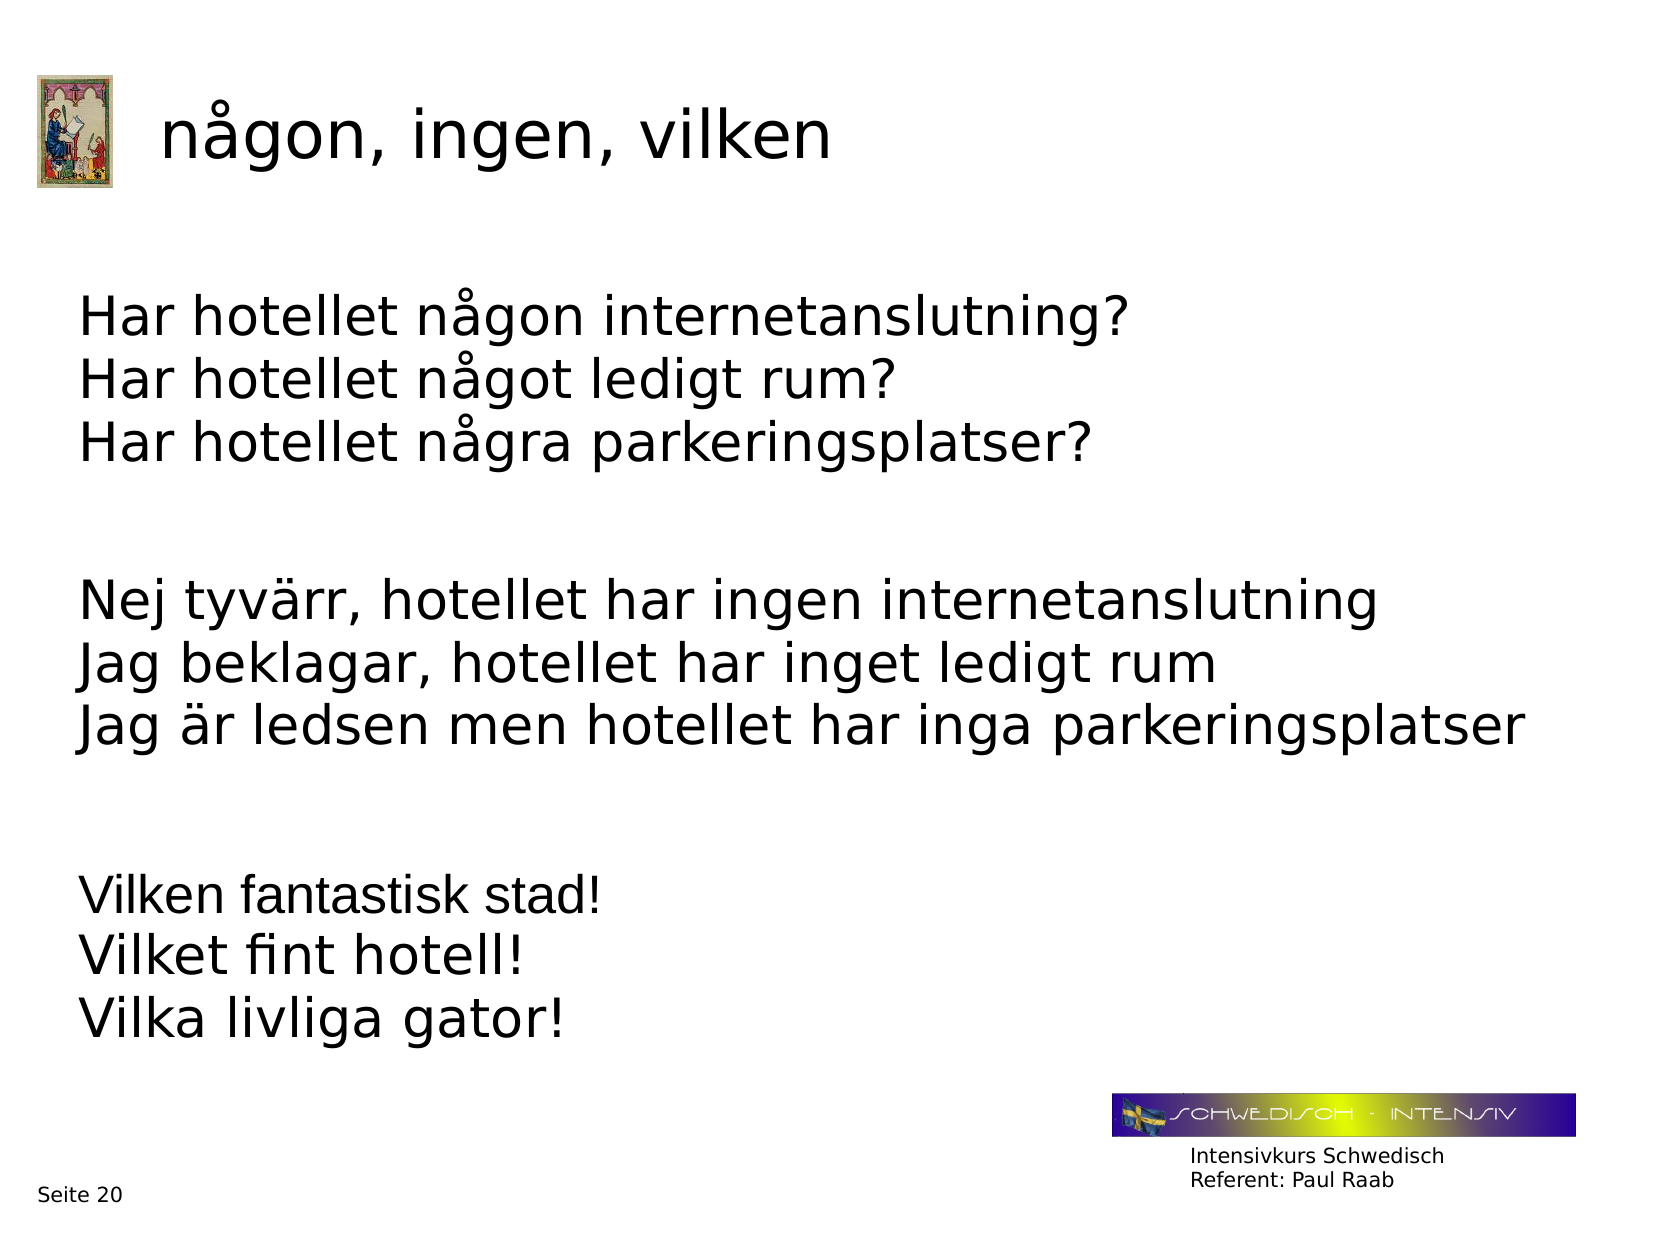

någon, ingen, vilken
Har hotellet någon internetanslutning?
Har hotellet något ledigt rum?
Har hotellet några parkeringsplatser?
Nej tyvärr, hotellet har ingen internetanslutning
Jag beklagar, hotellet har inget ledigt rum
Jag är ledsen men hotellet har inga parkeringsplatser
Vilken fantastisk stad!
Vilket fint hotell!
Vilka livliga gator!